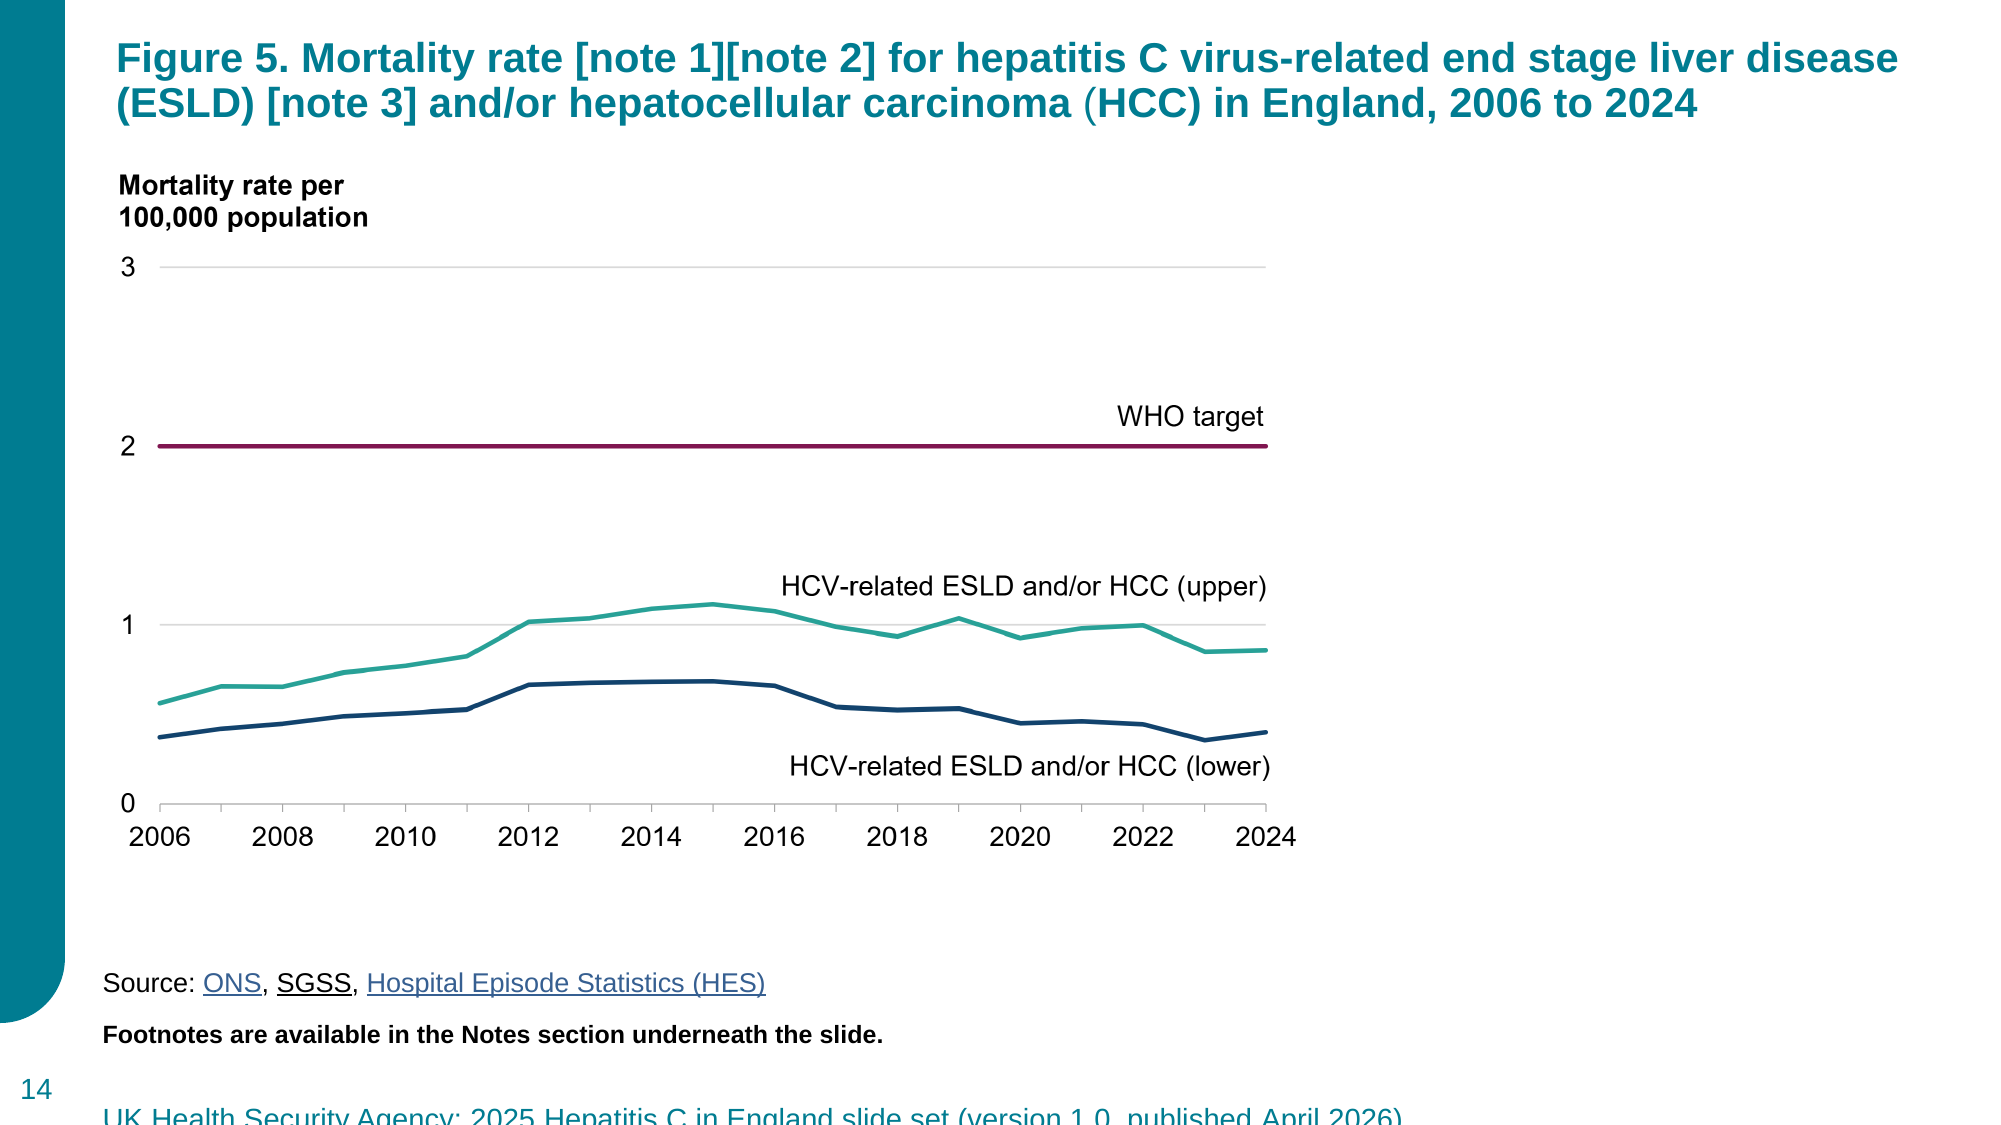

# Figure 5. Mortality rate [note 1][note 2] for hepatitis C virus-related end stage liver disease (ESLD) [note 3] and/or hepatocellular carcinoma (HCC) in England, 2006 to 2024
Source: ONS, SGSS, Hospital Episode Statistics (HES)
Footnotes are available in the Notes section underneath the slide.
14
UK Health Security Agency: 2025 Hepatitis C in England slide set (version 1.0, published April 2026)